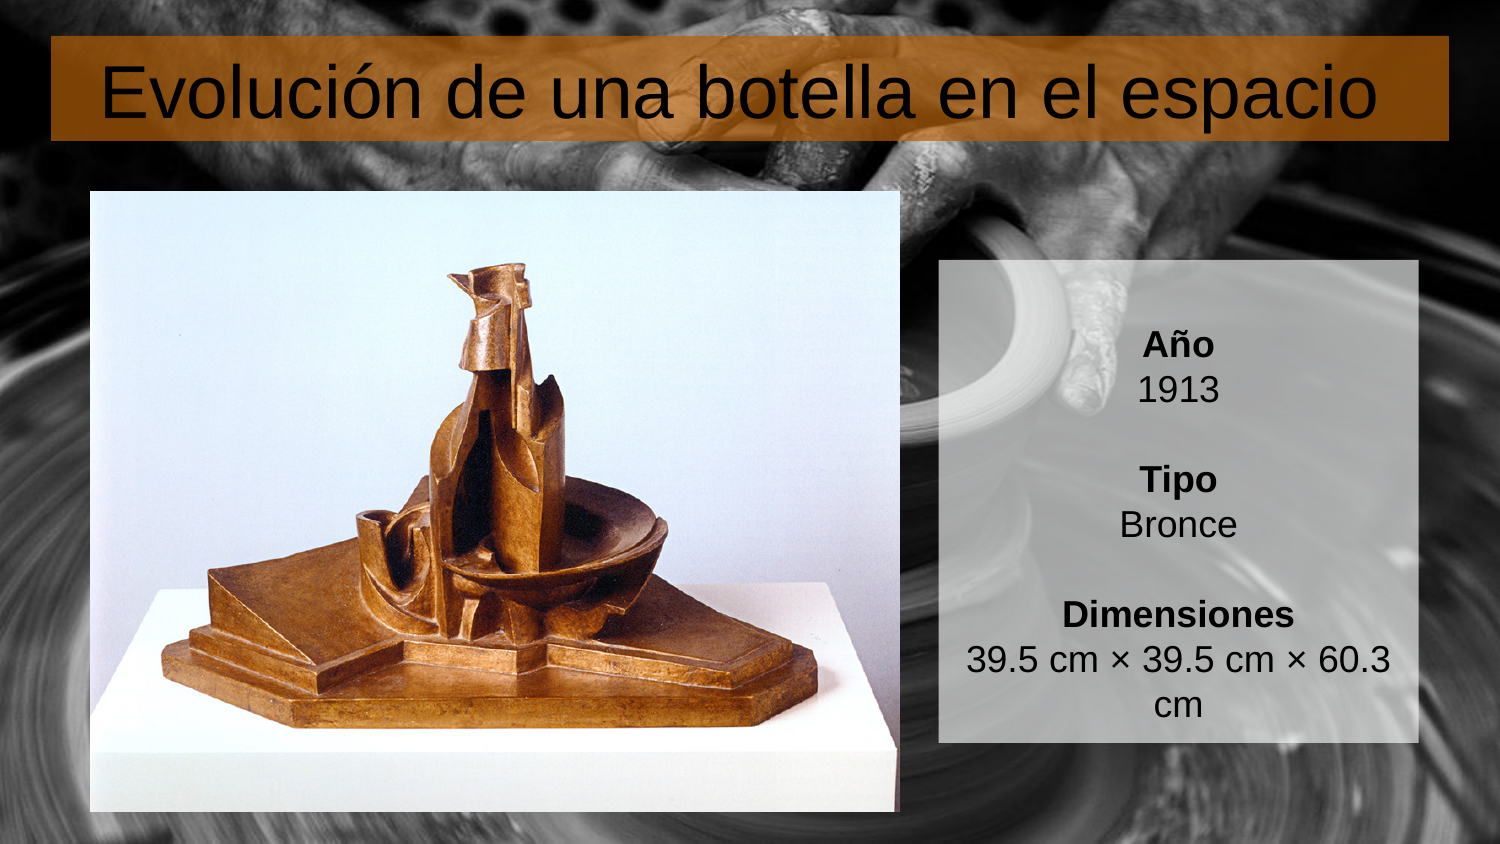

# Evolución de una botella en el espacio
Año
1913
Tipo
Bronce
Dimensiones
39.5 cm × 39.5 cm × 60.3 cm